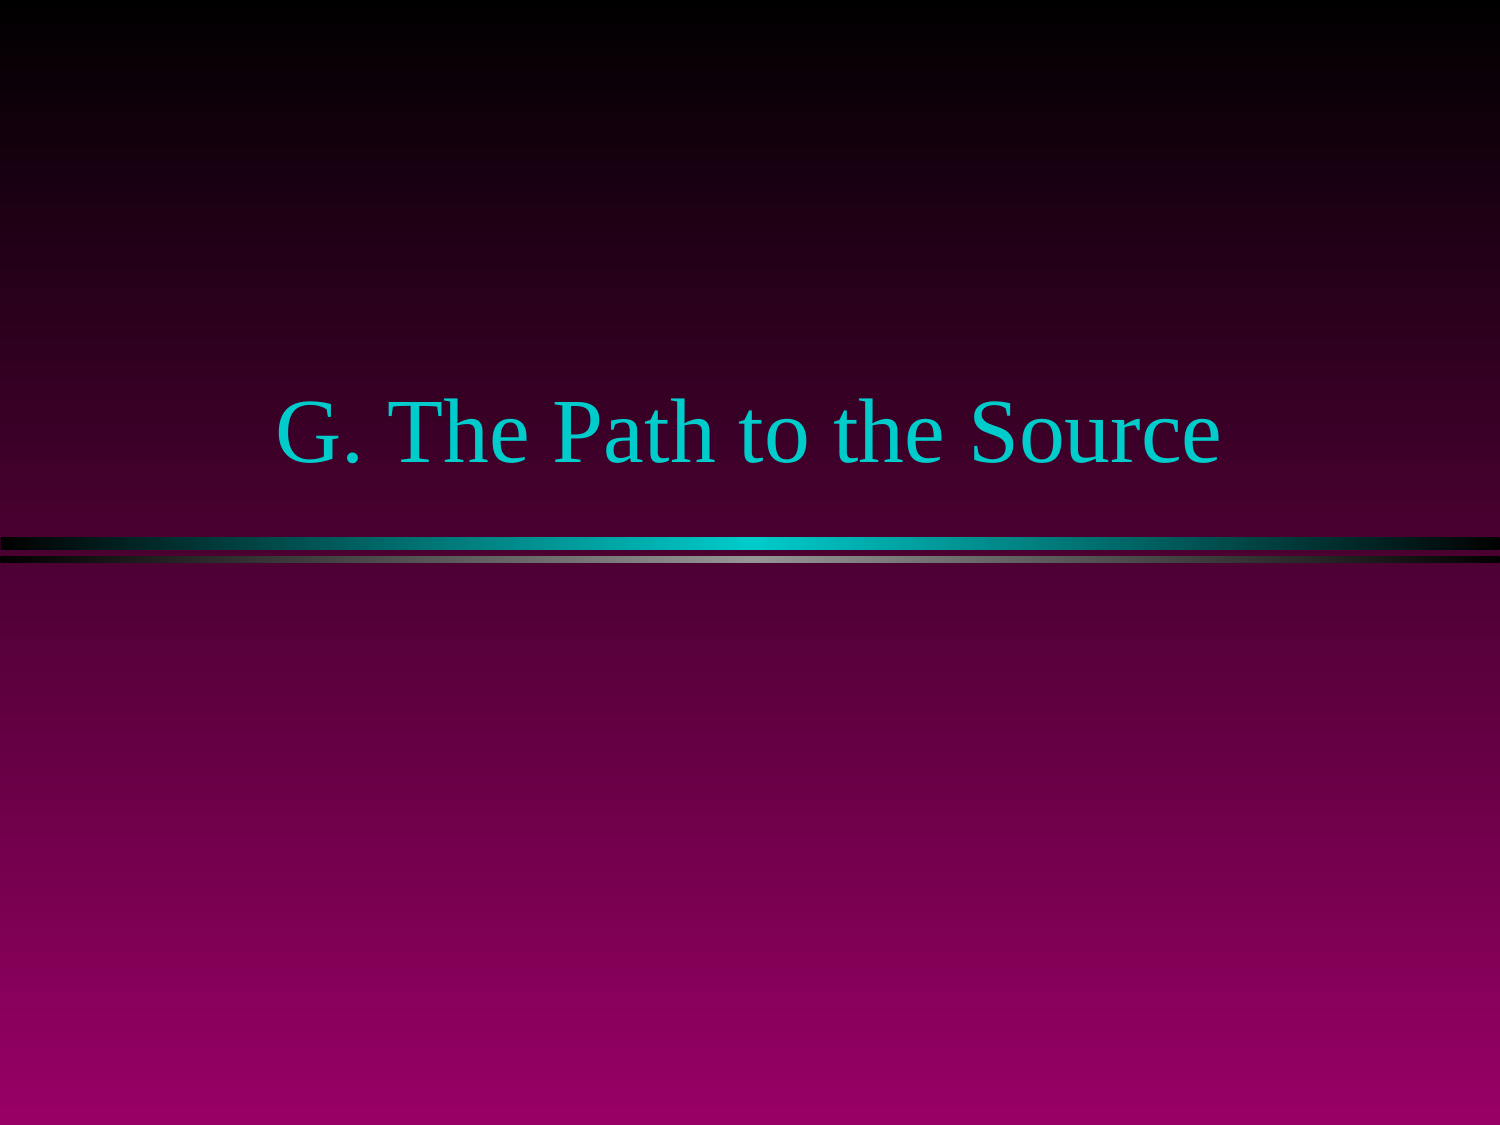

# G. The Path to the Source